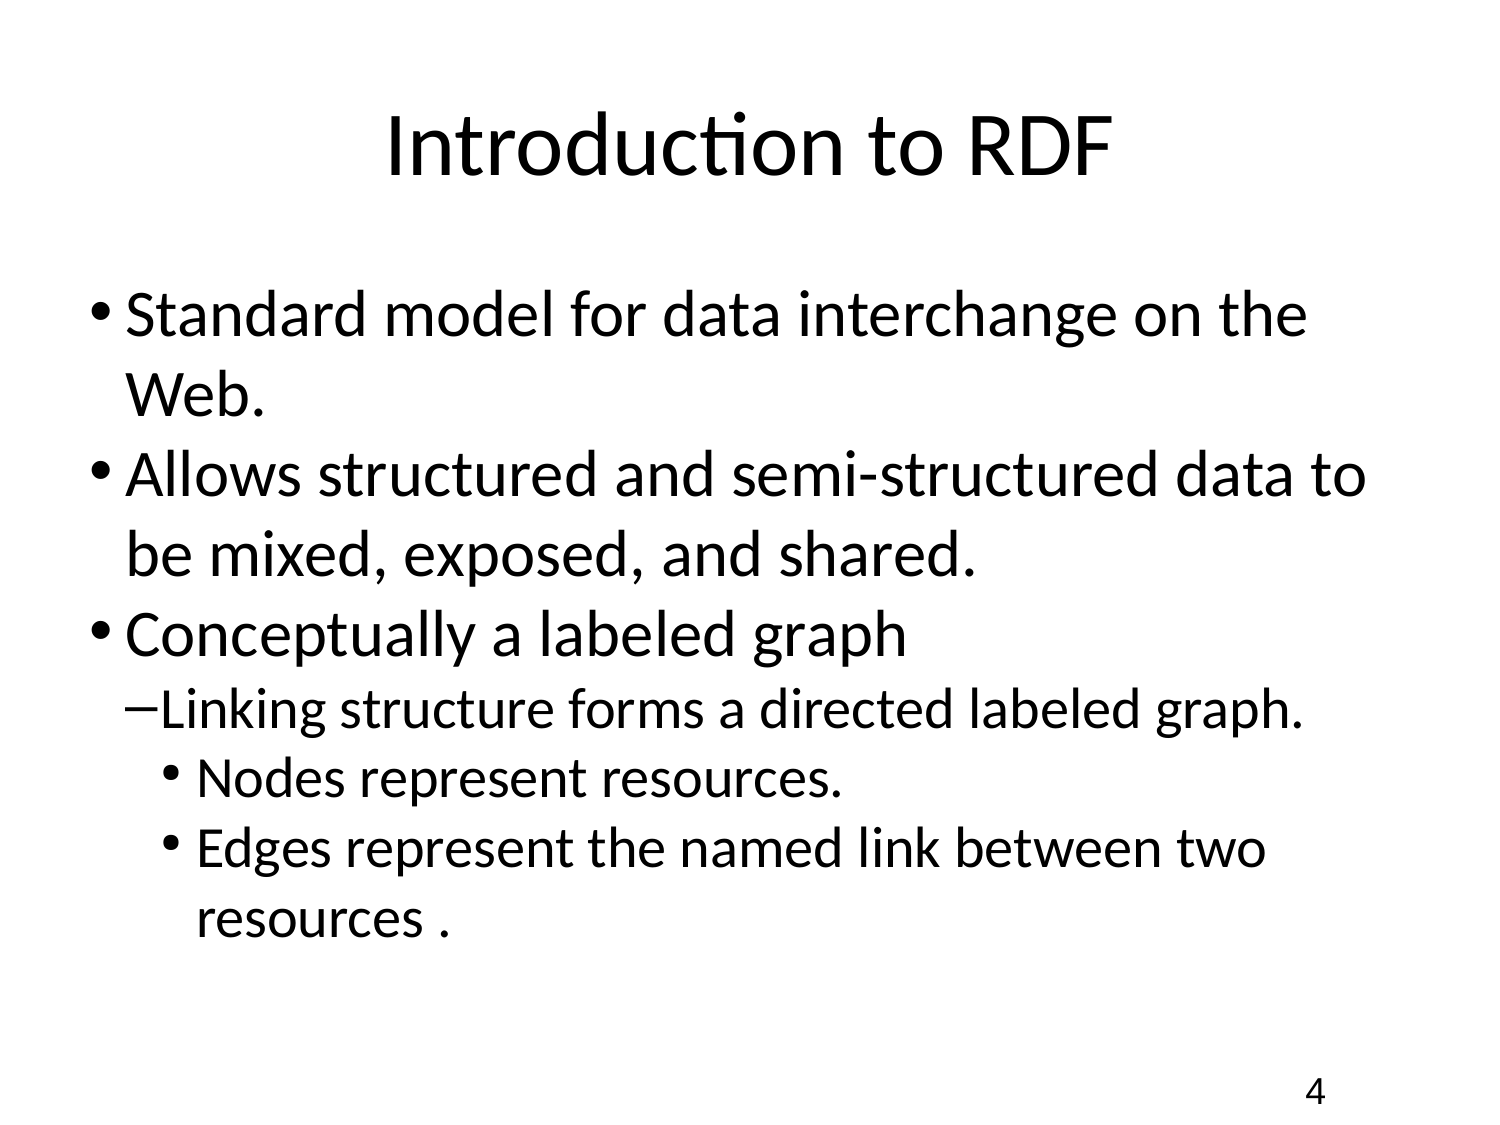

Introduction to RDF
Standard model for data interchange on the Web.
Allows structured and semi-structured data to be mixed, exposed, and shared.
Conceptually a labeled graph
Linking structure forms a directed labeled graph.
Nodes represent resources.
Edges represent the named link between two resources .